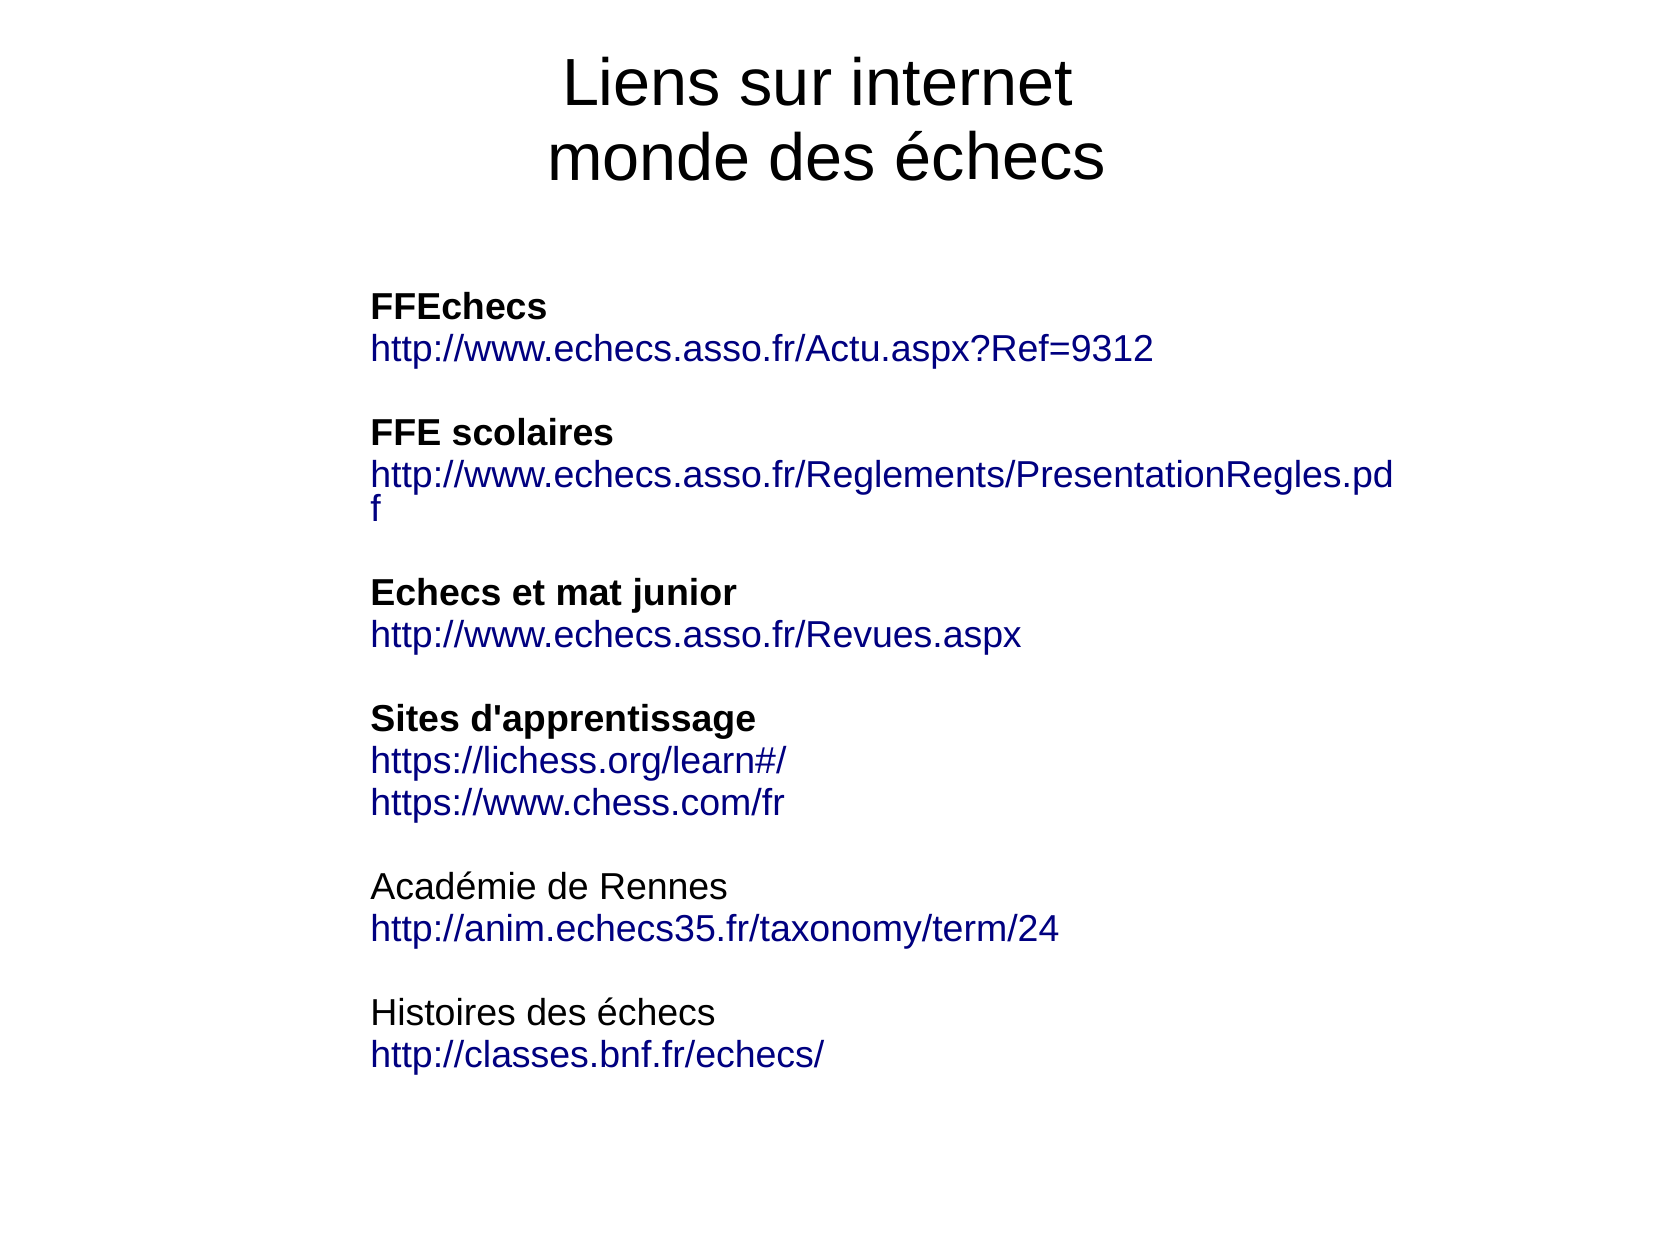

# Liens sur internet monde des échecs
FFEchecs
http://www.echecs.asso.fr/Actu.aspx?Ref=9312
FFE scolaires
http://www.echecs.asso.fr/Reglements/PresentationRegles.pdf
Echecs et mat junior
http://www.echecs.asso.fr/Revues.aspx
Sites d'apprentissage
https://lichess.org/learn#/
https://www.chess.com/fr
Académie de Rennes
http://anim.echecs35.fr/taxonomy/term/24
Histoires des échecs
http://classes.bnf.fr/echecs/